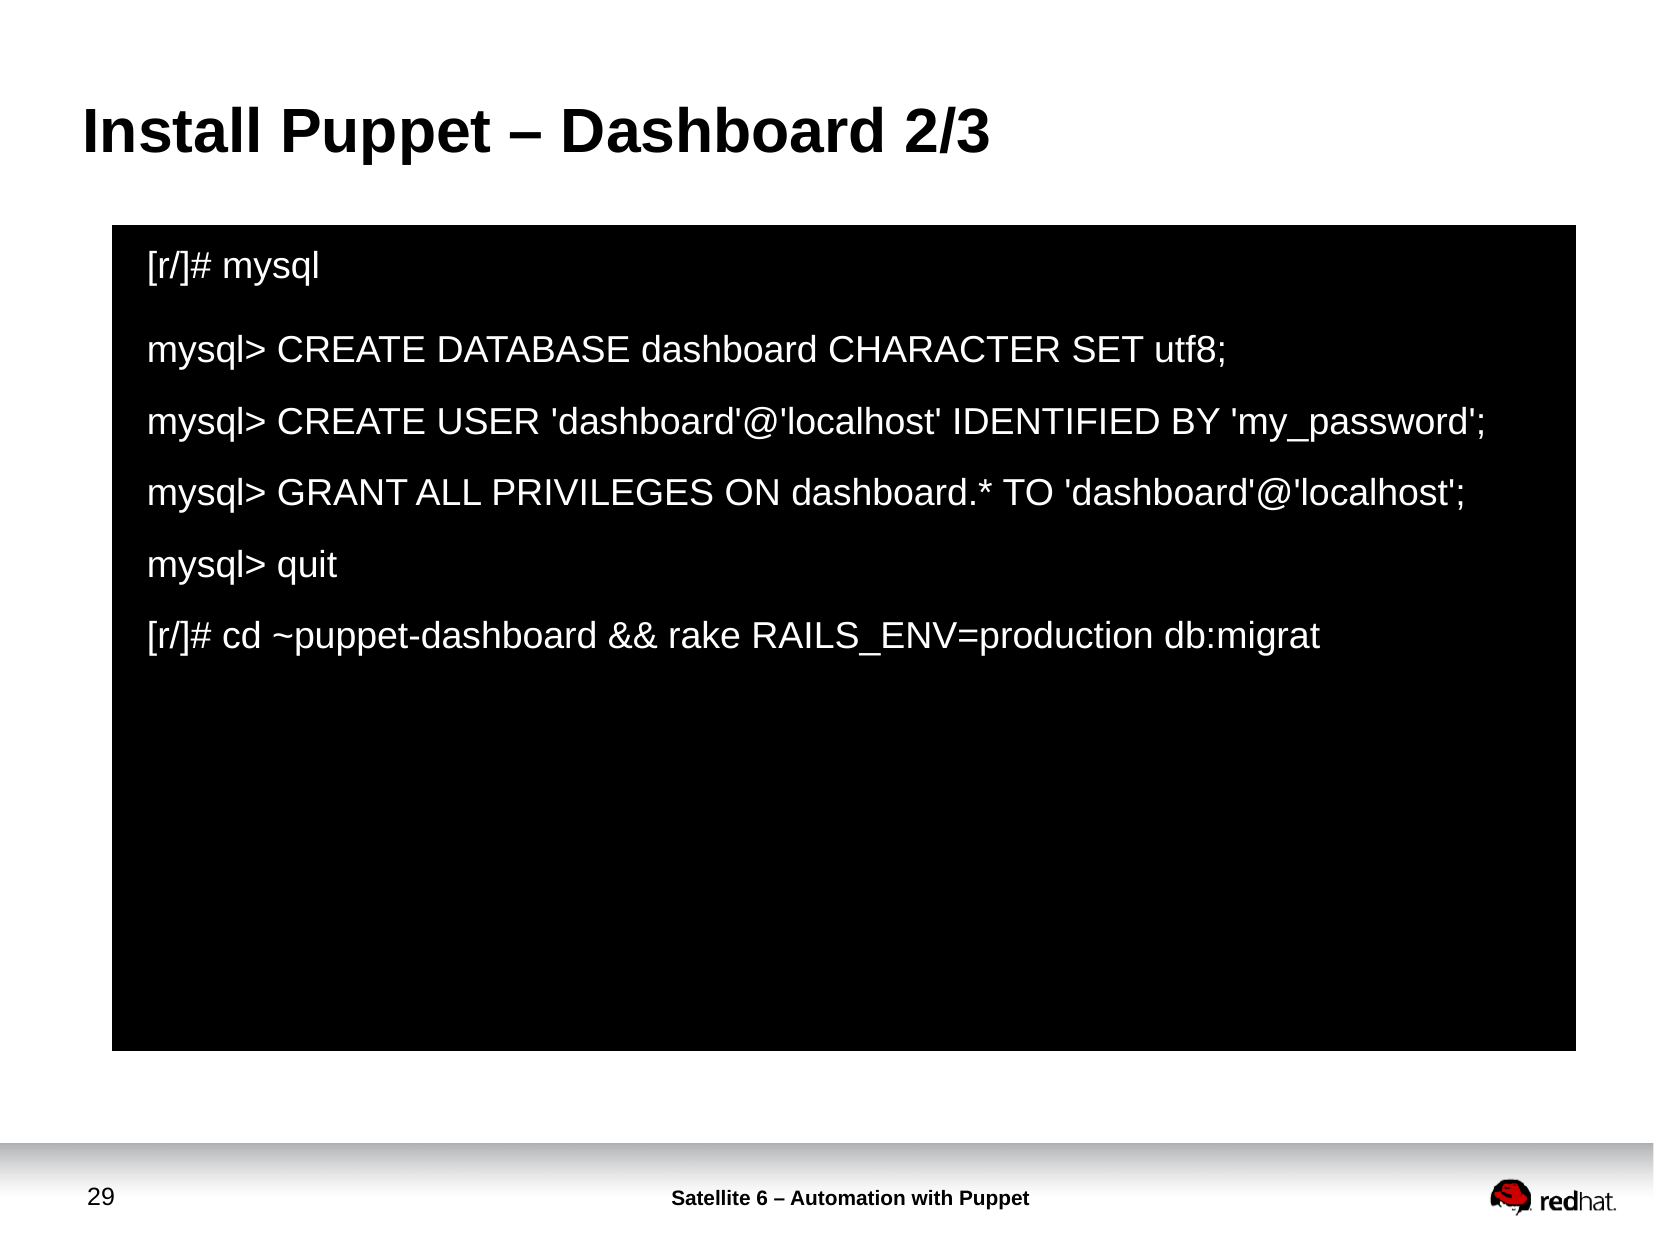

# Install Puppet – Dashboard 2/3
[r/]# mysql
mysql> CREATE DATABASE dashboard CHARACTER SET utf8;
mysql> CREATE USER 'dashboard'@'localhost' IDENTIFIED BY 'my_password';
mysql> GRANT ALL PRIVILEGES ON dashboard.* TO 'dashboard'@'localhost';
mysql> quit
[r/]# cd ~puppet-dashboard && rake RAILS_ENV=production db:migrat